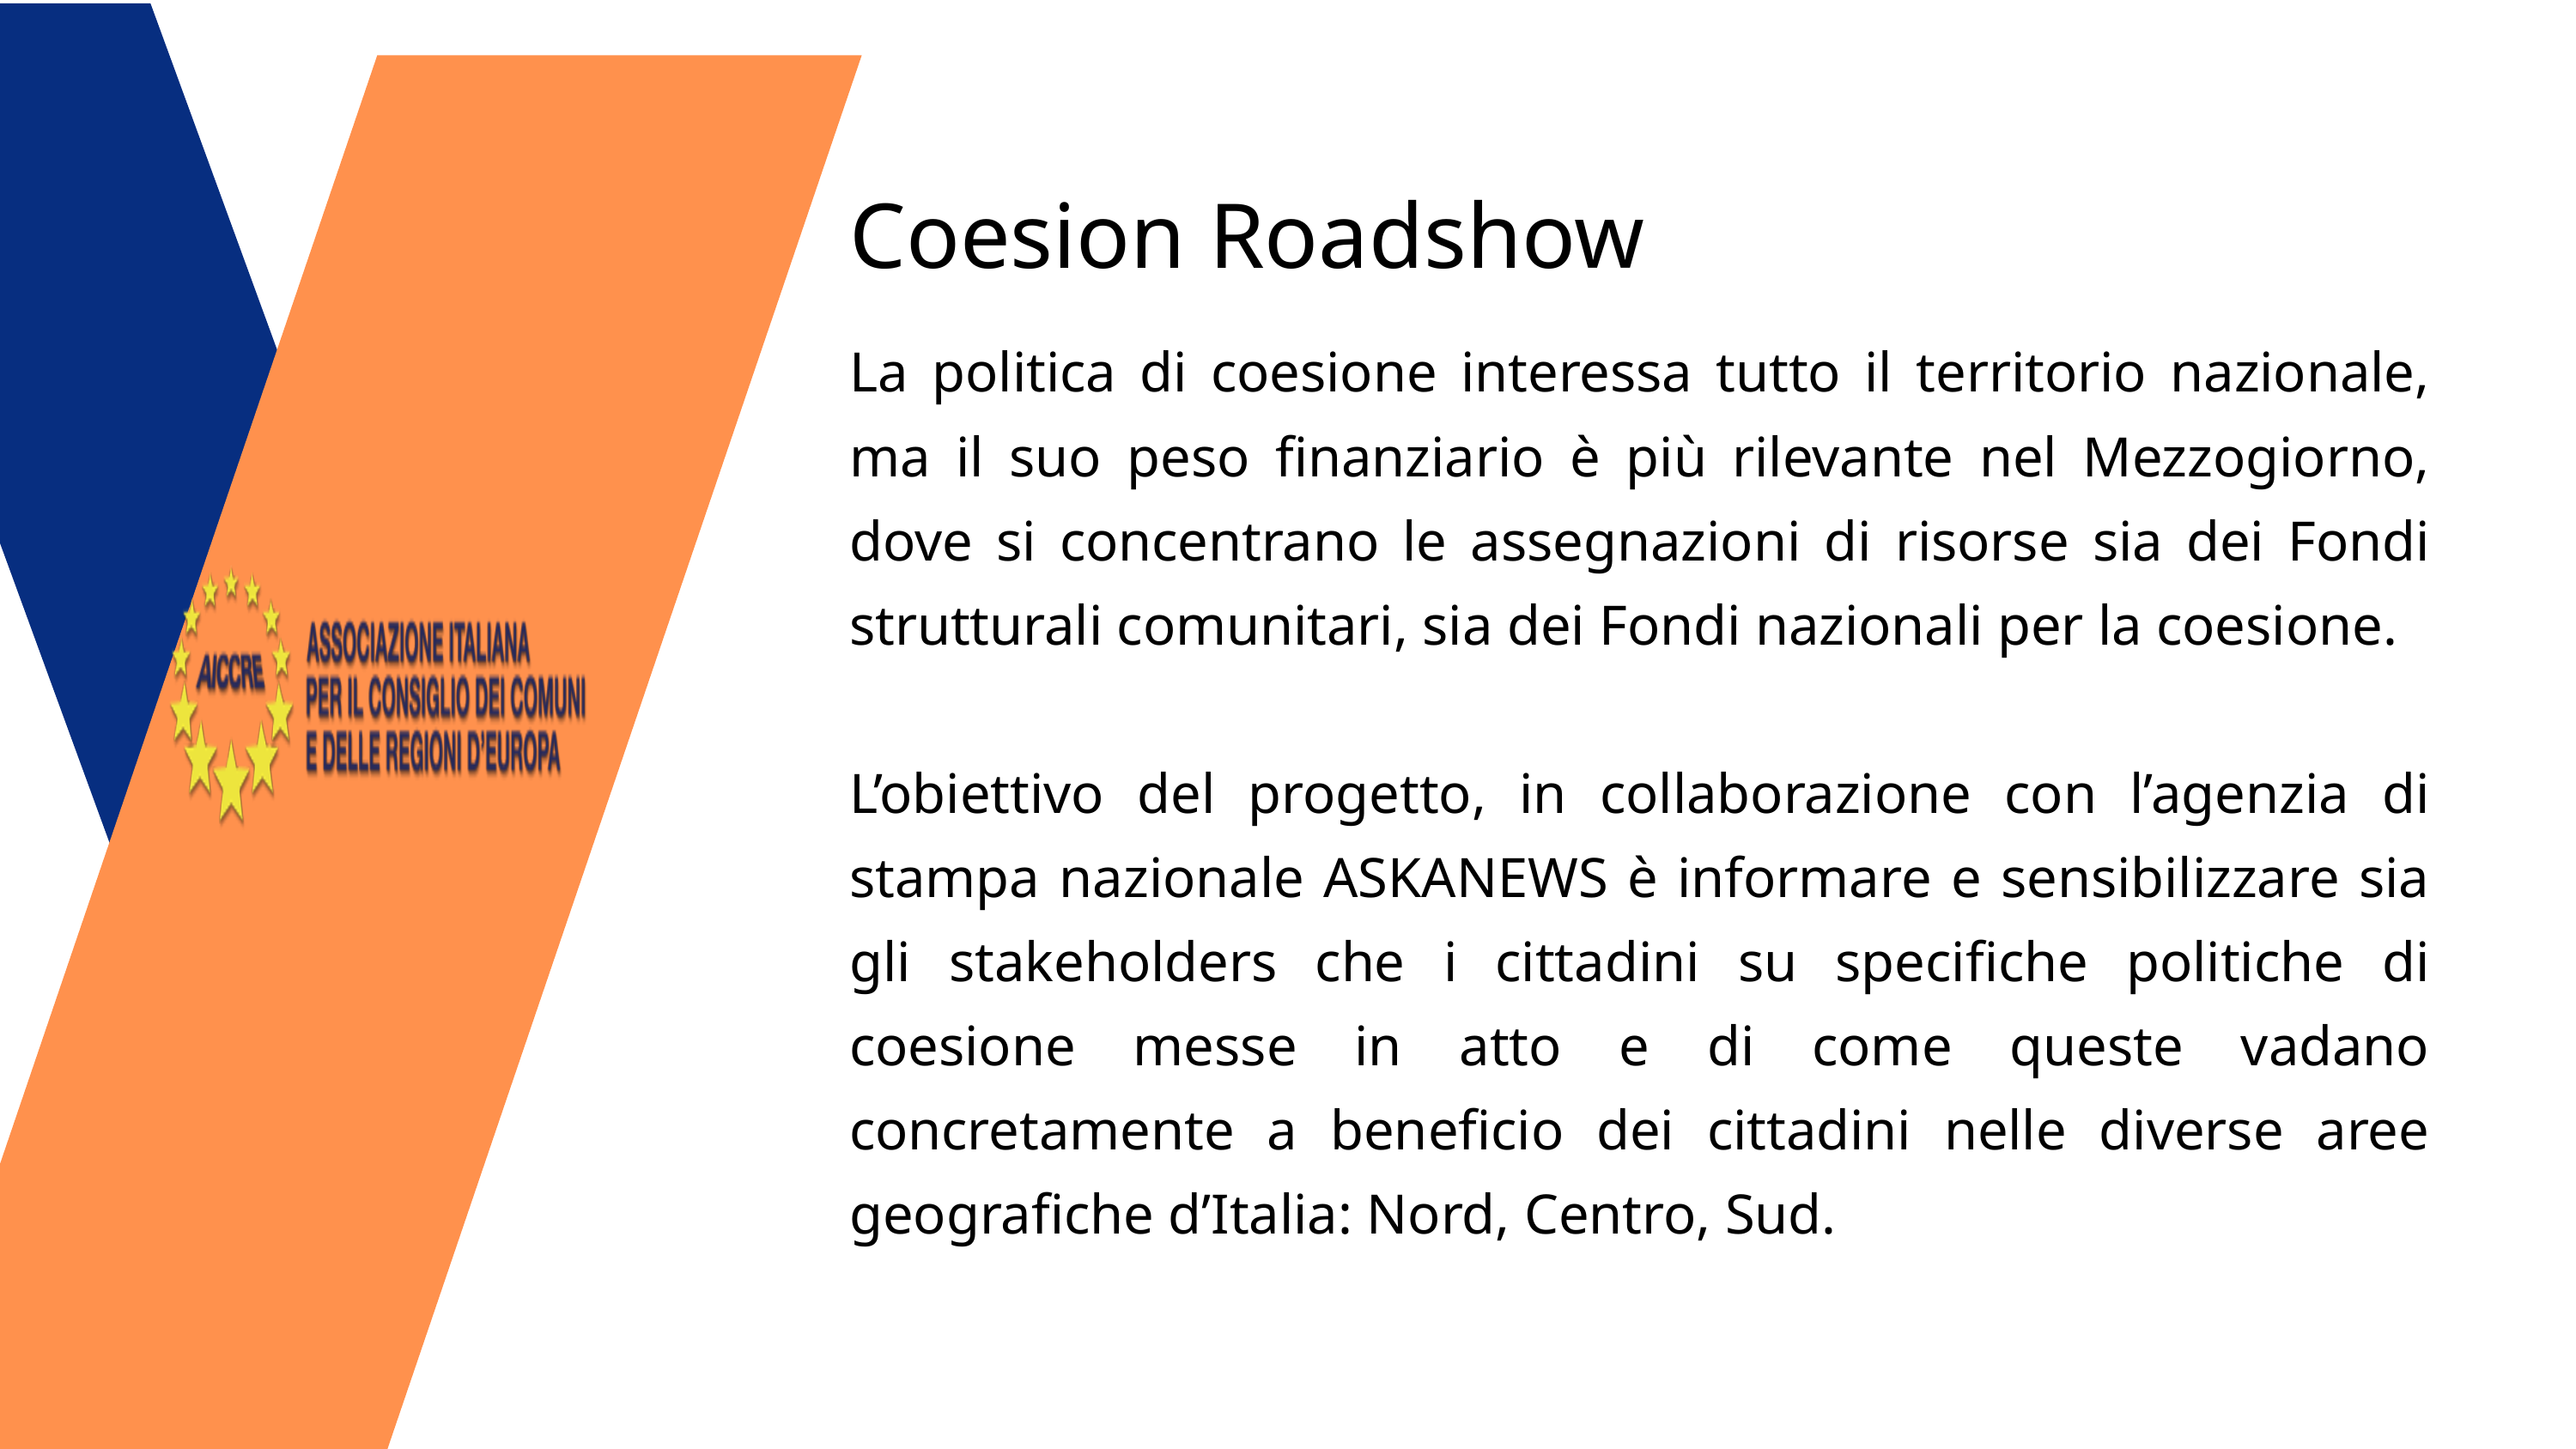

Coesion Roadshow
La politica di coesione interessa tutto il territorio nazionale, ma il suo peso finanziario è più rilevante nel Mezzogiorno, dove si concentrano le assegnazioni di risorse sia dei Fondi strutturali comunitari, sia dei Fondi nazionali per la coesione.
L’obiettivo del progetto, in collaborazione con l’agenzia di stampa nazionale ASKANEWS è informare e sensibilizzare sia gli stakeholders che i cittadini su specifiche politiche di coesione messe in atto e di come queste vadano concretamente a beneficio dei cittadini nelle diverse aree geografiche d’Italia: Nord, Centro, Sud.